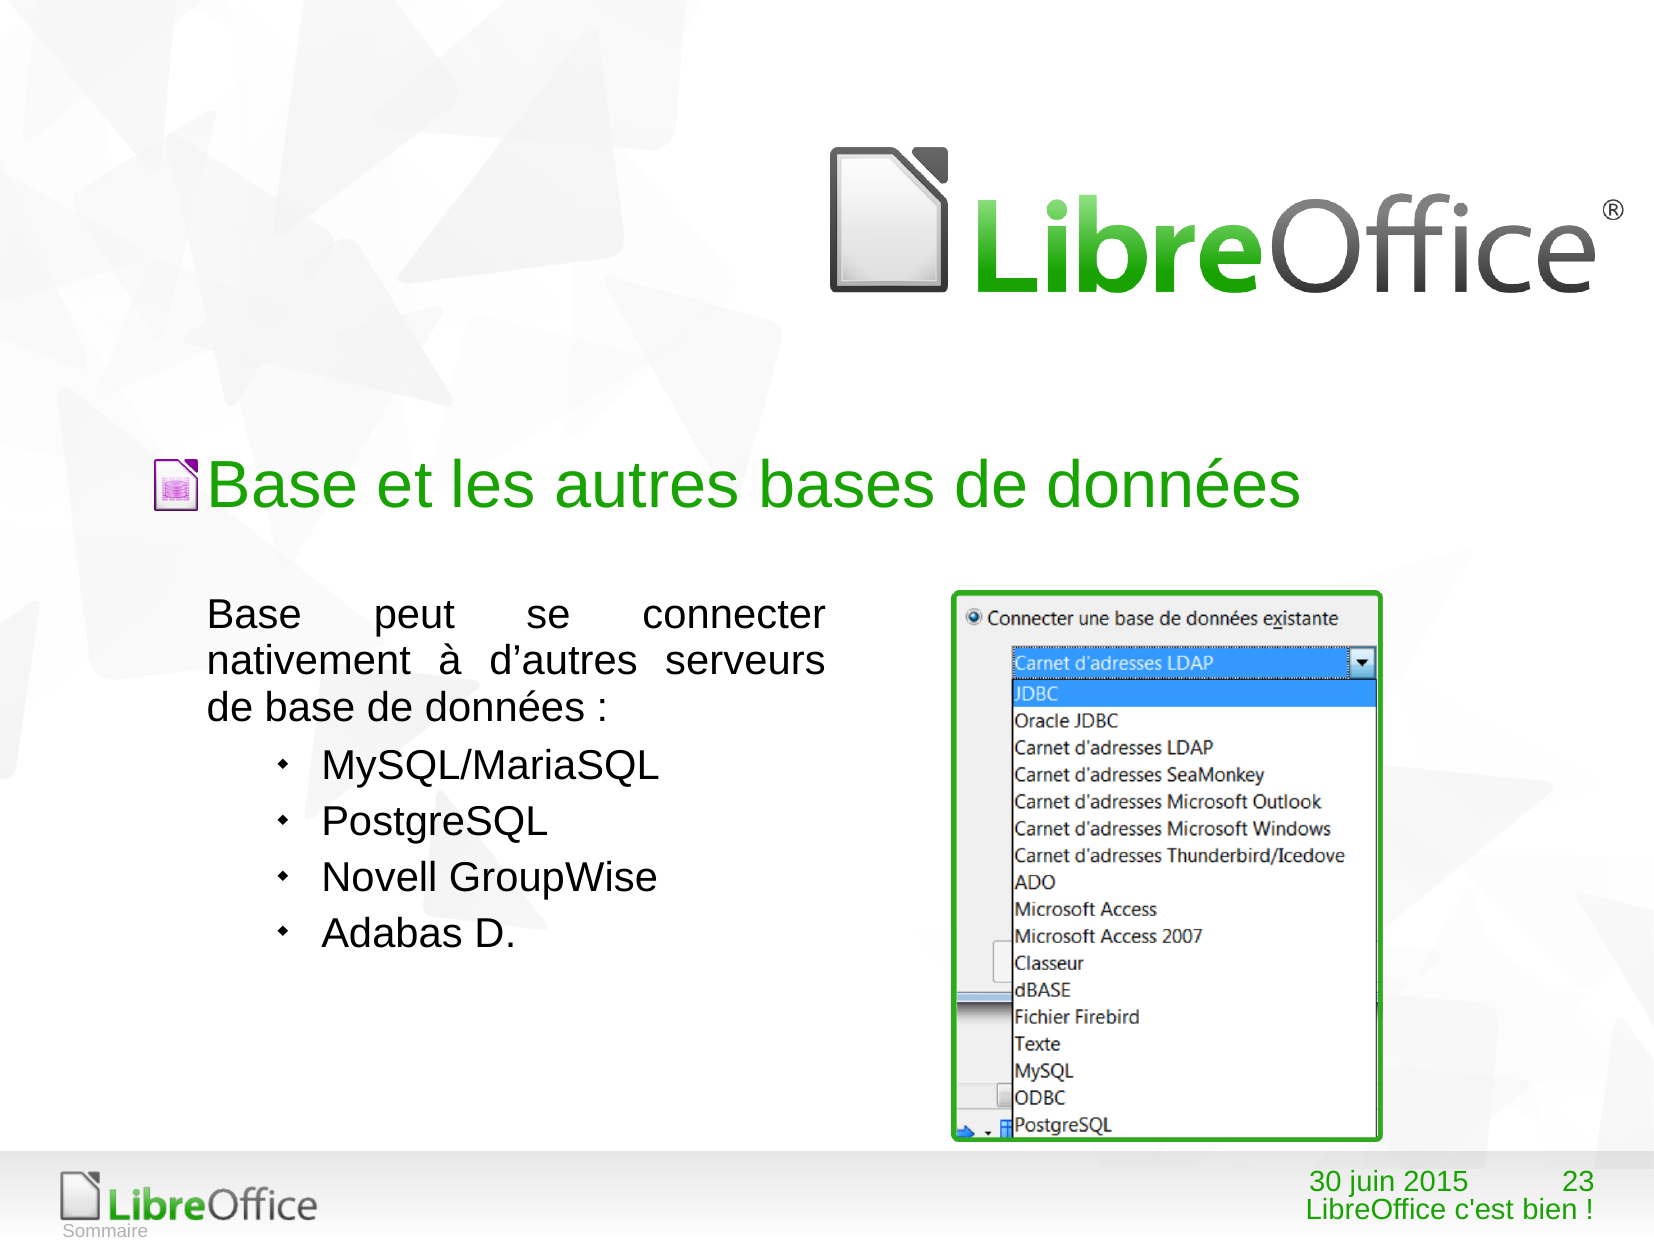

# Base et les autres bases de données
Base peut se connecter nativement à d’autres serveurs de base de données :
MySQL/MariaSQL
PostgreSQL
Novell GroupWise
Adabas D.
30 juin 2015
23
LibreOffice c'est bien !